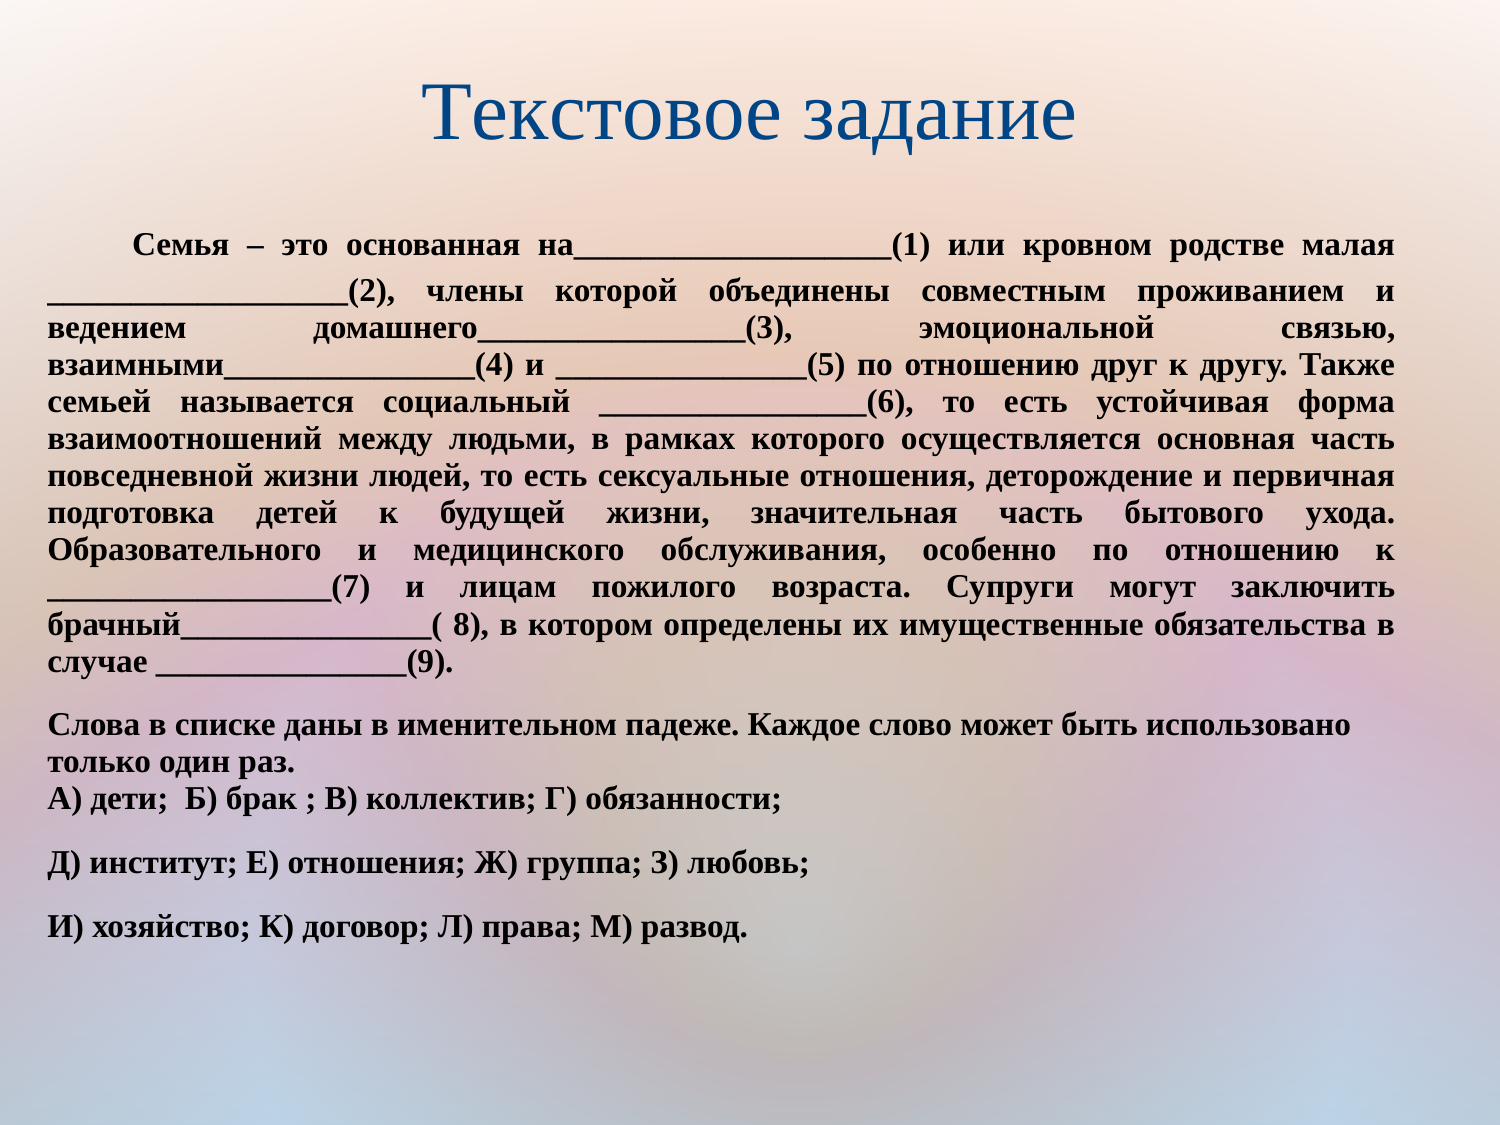

# Текстовое задание
 Семья – это основанная на___________________(1) или кровном родстве малая __________________(2), члены которой объединены совместным проживанием и ведением домашнего________________(3), эмоциональной связью, взаимными_______________(4) и _______________(5) по отношению друг к другу. Также семьей называется социальный ________________(6), то есть устойчивая форма взаимоотношений между людьми, в рамках которого осуществляется основная часть повседневной жизни людей, то есть сексуальные отношения, деторождение и первичная подготовка детей к будущей жизни, значительная часть бытового ухода. Образовательного и медицинского обслуживания, особенно по отношению к _________________(7) и лицам пожилого возраста. Супруги могут заключить брачный_______________( 8), в котором определены их имущественные обязательства в случае _______________(9).
Слова в списке даны в именительном падеже. Каждое слово может быть использовано только один раз. 
А) дети;  Б) брак ; В) коллектив; Г) обязанности;
Д) институт; Е) отношения; Ж) группа; З) любовь;
И) хозяйство; К) договор; Л) права; М) развод.